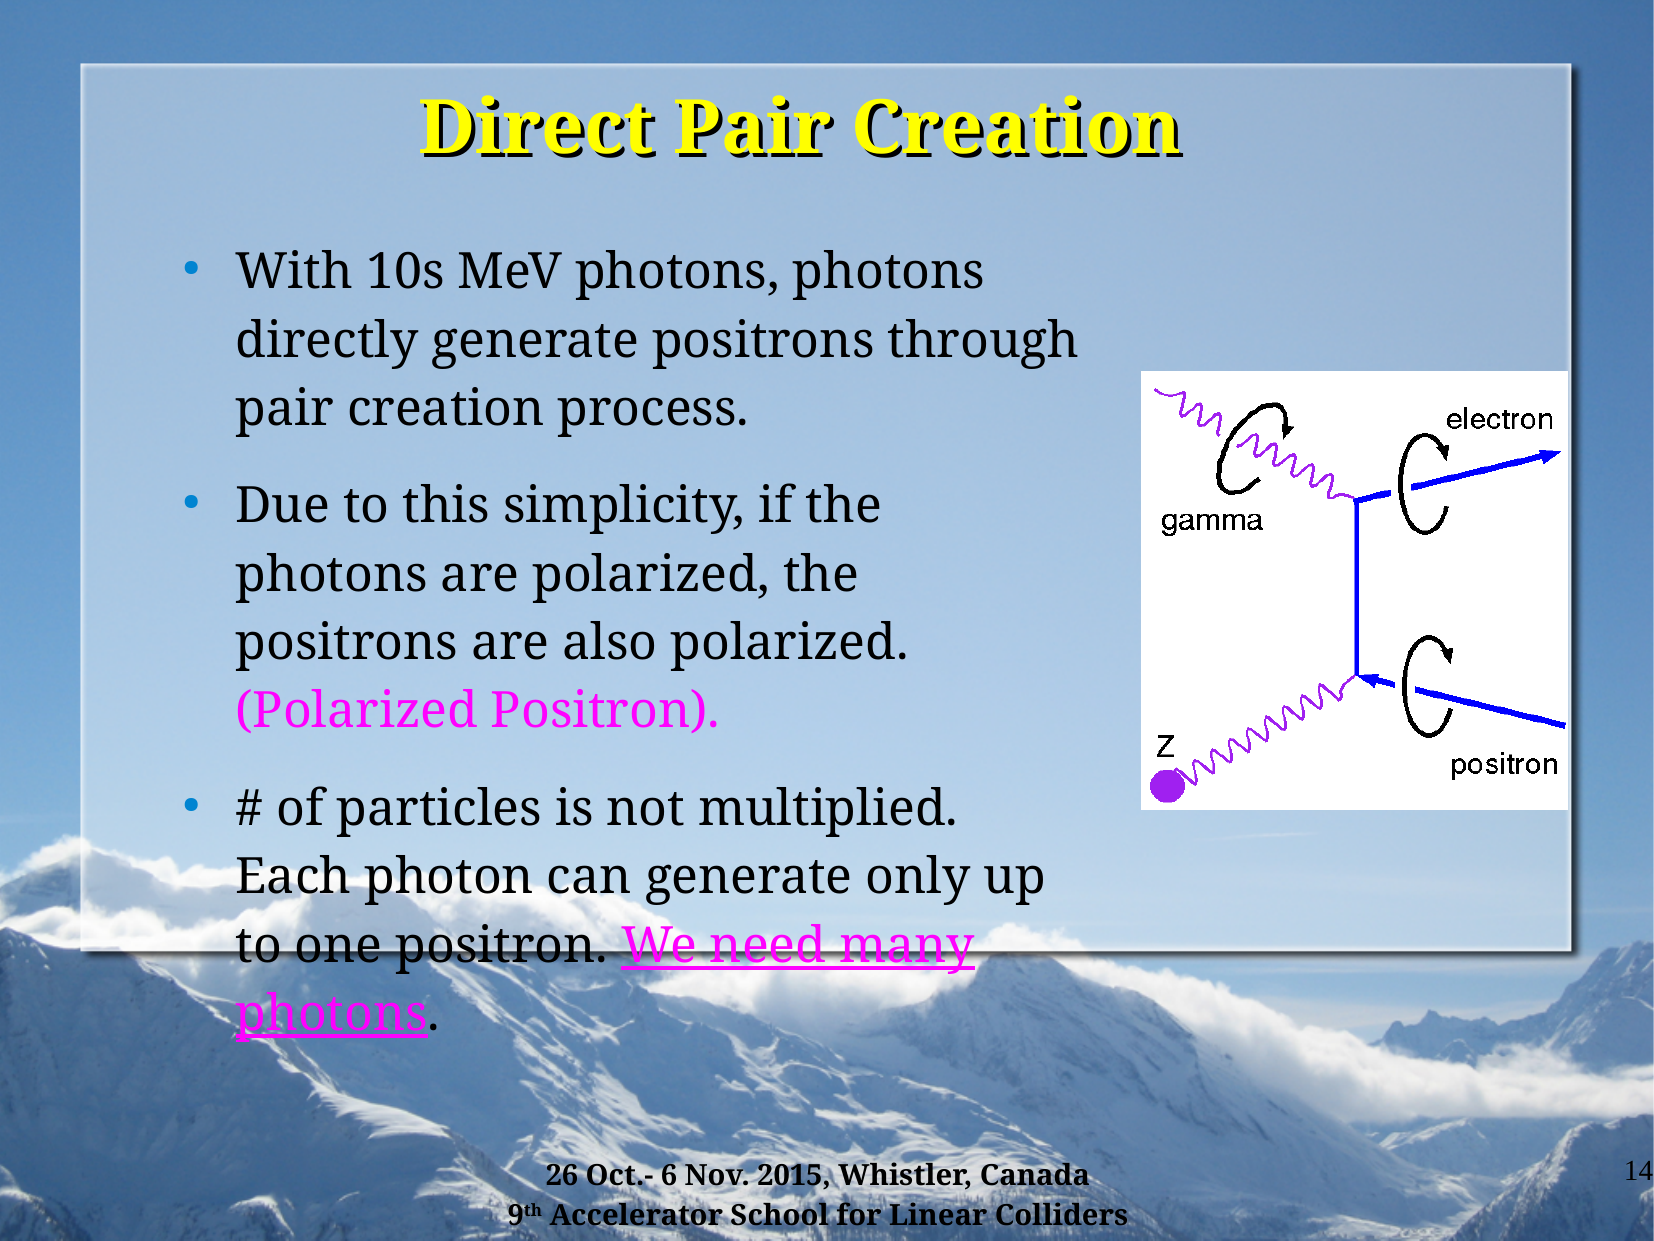

# Direct Pair Creation
With 10s MeV photons, photons directly generate positrons through pair creation process.
Due to this simplicity, if the photons are polarized, the positrons are also polarized. (Polarized Positron).
# of particles is not multiplied. Each photon can generate only up to one positron. We need many photons.
14